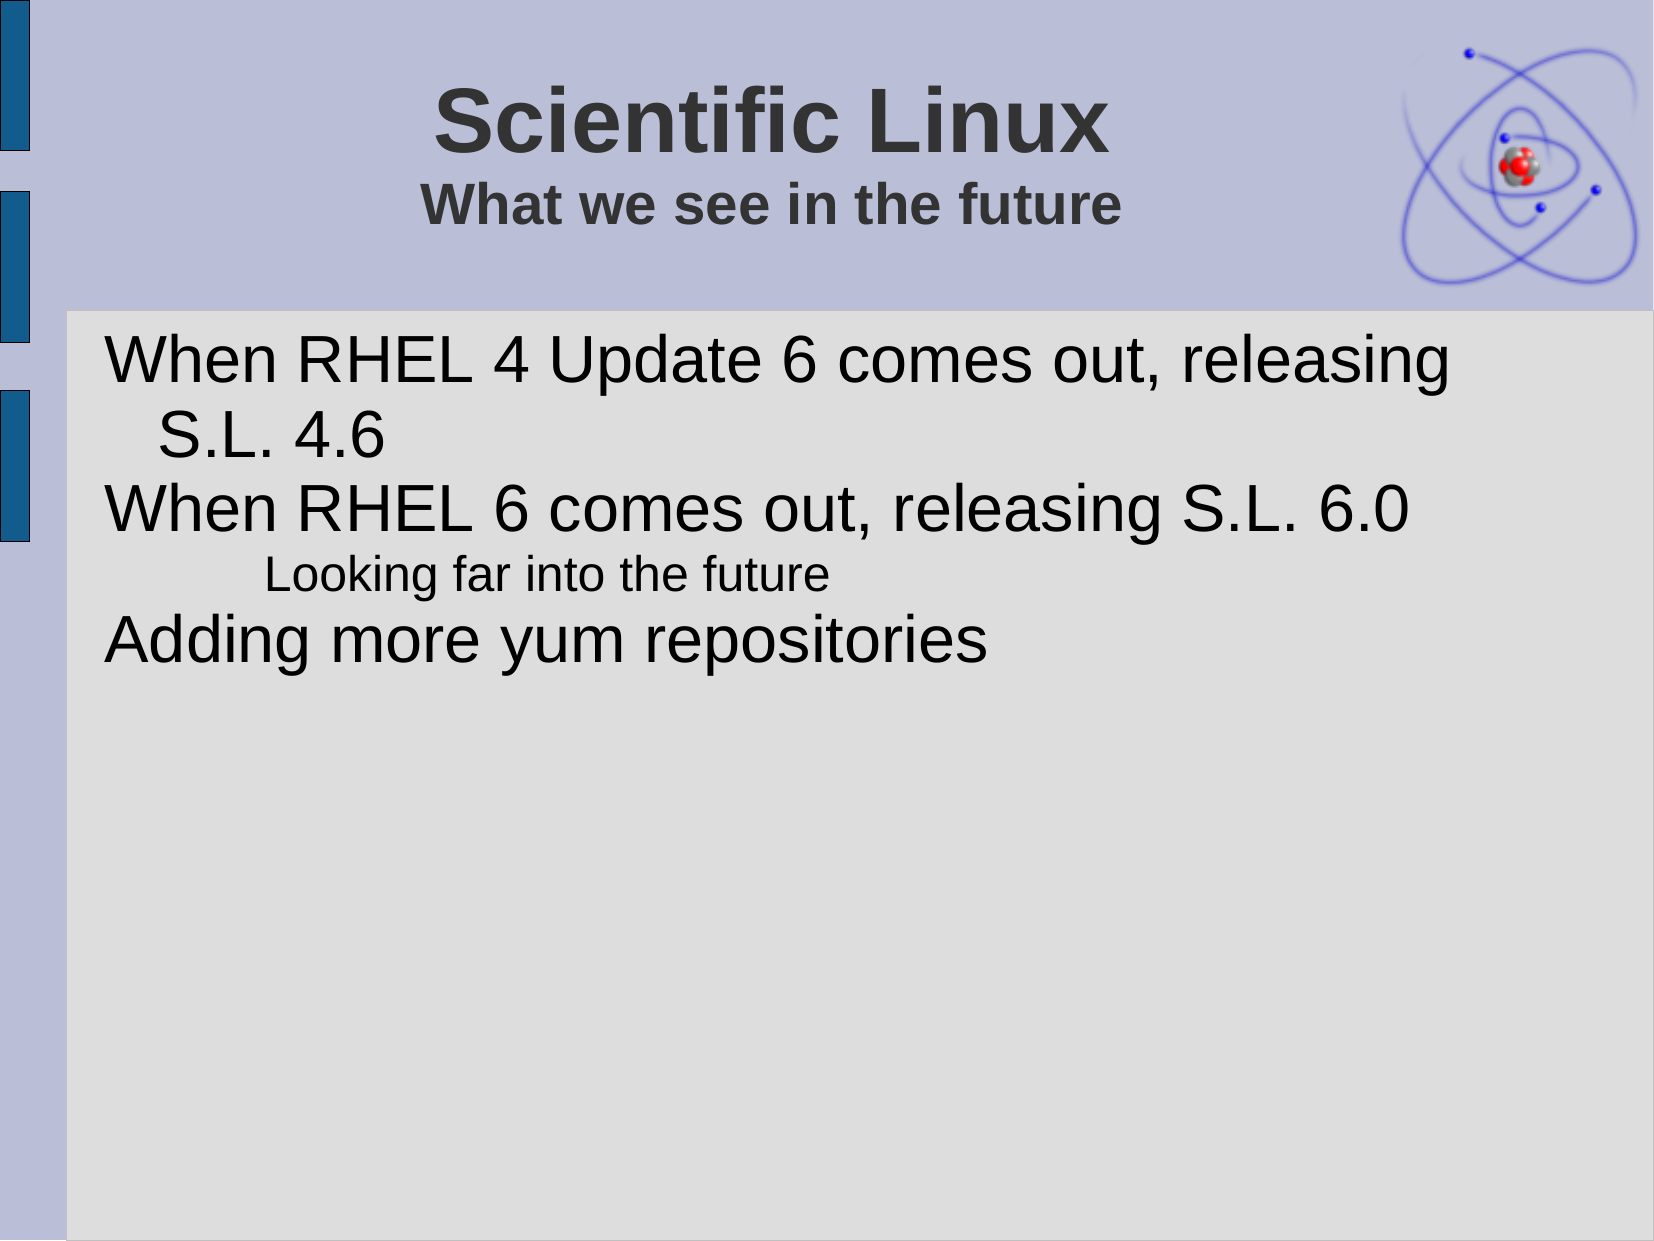

# Scientific Linux What we see in the future
When RHEL 4 Update 6 comes out, releasing S.L. 4.6
When RHEL 6 comes out, releasing S.L. 6.0
Looking far into the future
Adding more yum repositories